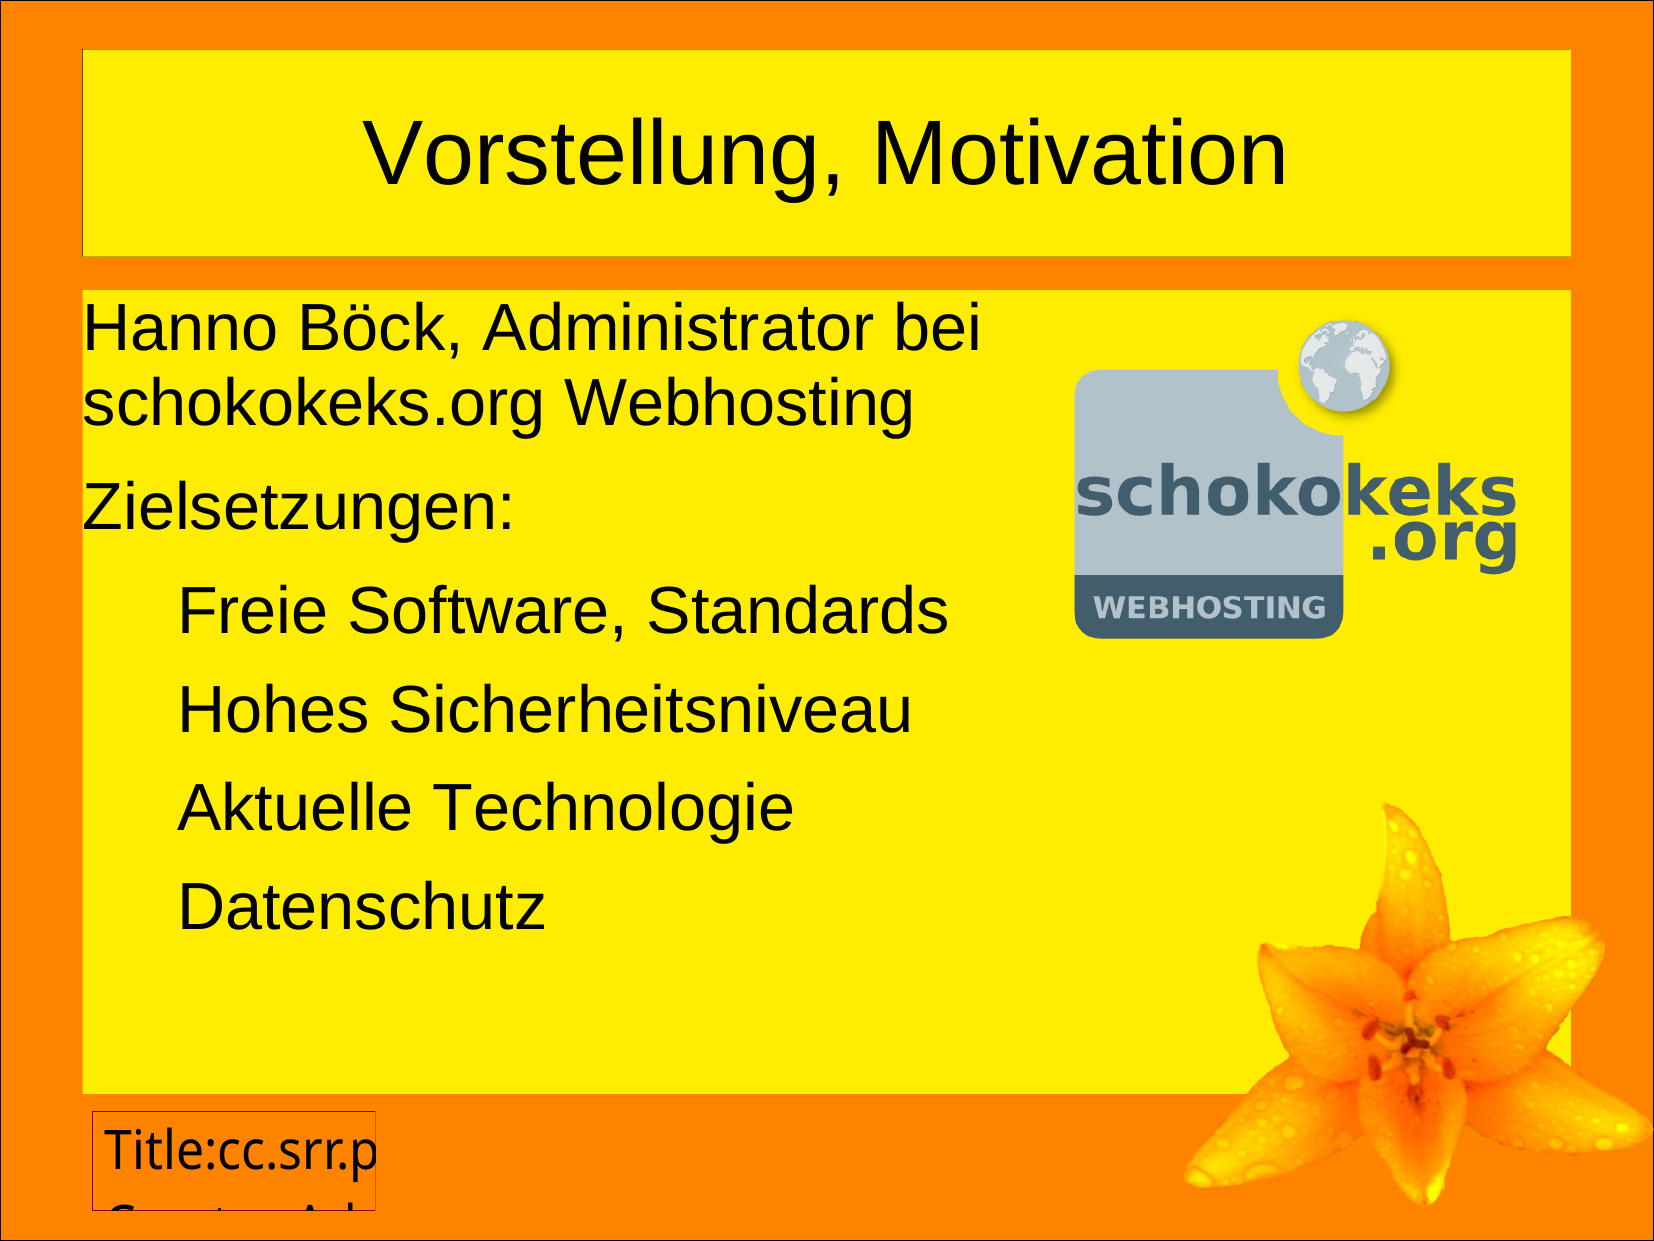

# Vorstellung, Motivation
Hanno Böck, Administrator bei
schokokeks.org Webhosting
Zielsetzungen:
Freie Software, Standards
Hohes Sicherheitsniveau
Aktuelle Technologie
Datenschutz